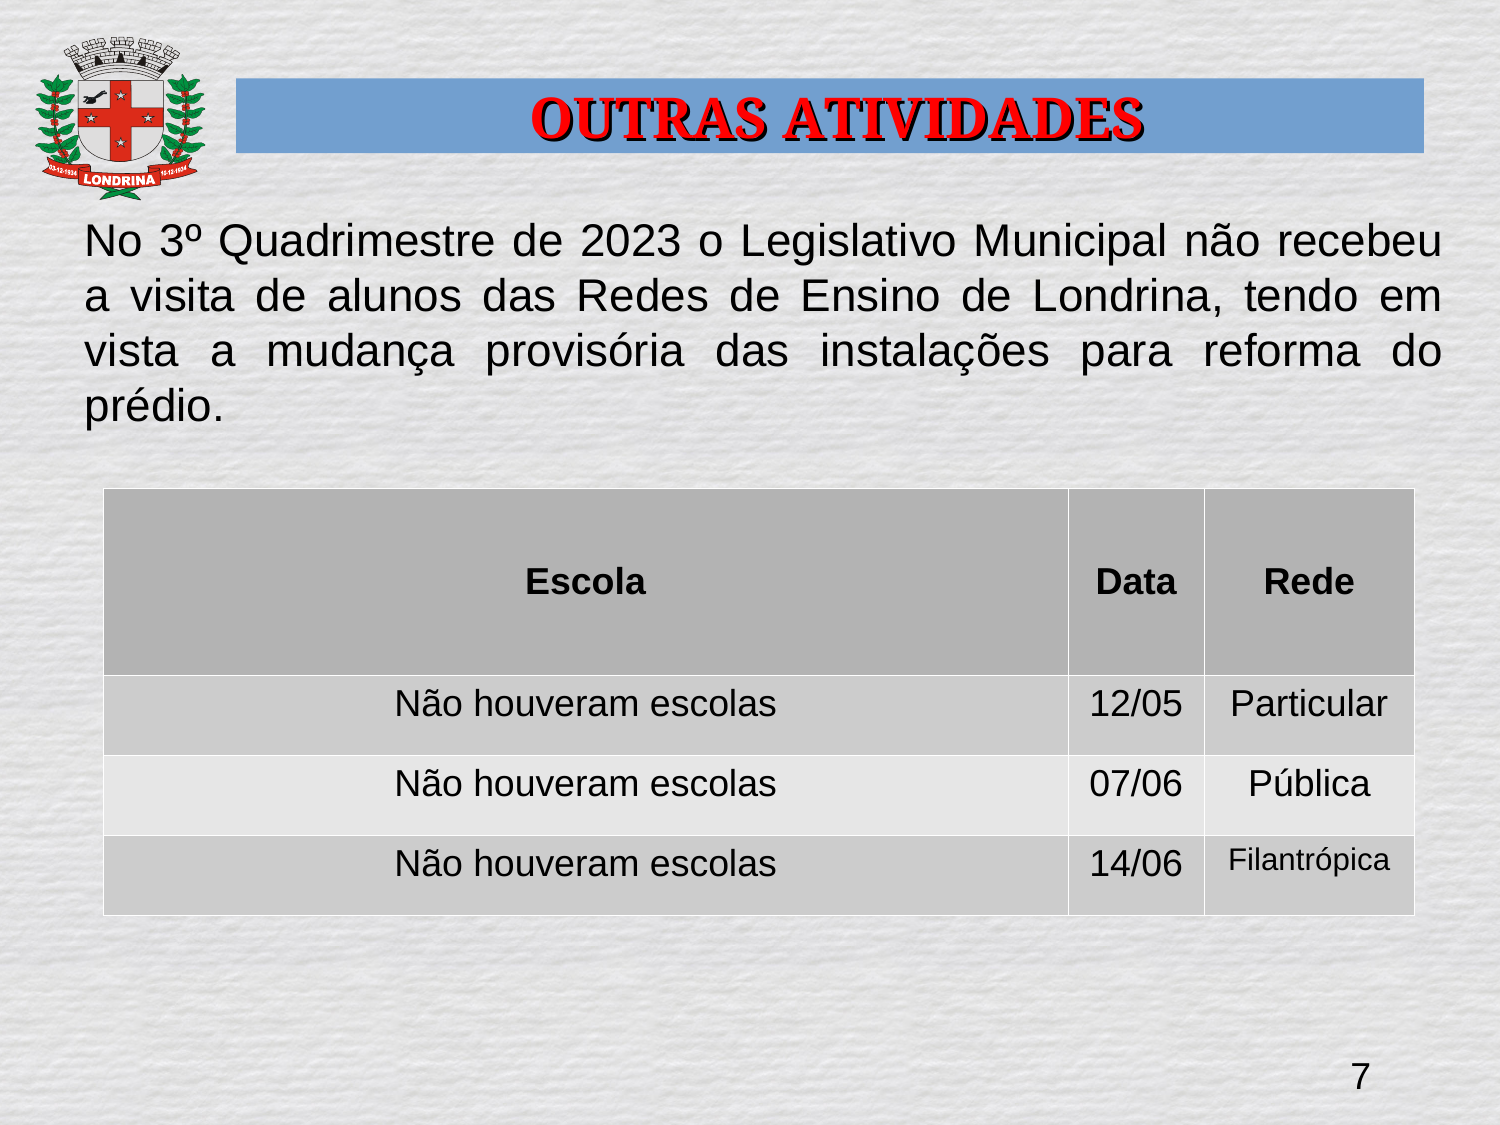

OUTRAS ATIVIDADES
No 3º Quadrimestre de 2023 o Legislativo Municipal não recebeu a visita de alunos das Redes de Ensino de Londrina, tendo em vista a mudança provisória das instalações para reforma do prédio.
| Escola | Data | Rede |
| --- | --- | --- |
| Não houveram escolas | 12/05 | Particular |
| Não houveram escolas | 07/06 | Pública |
| Não houveram escolas | 14/06 | Filantrópica |